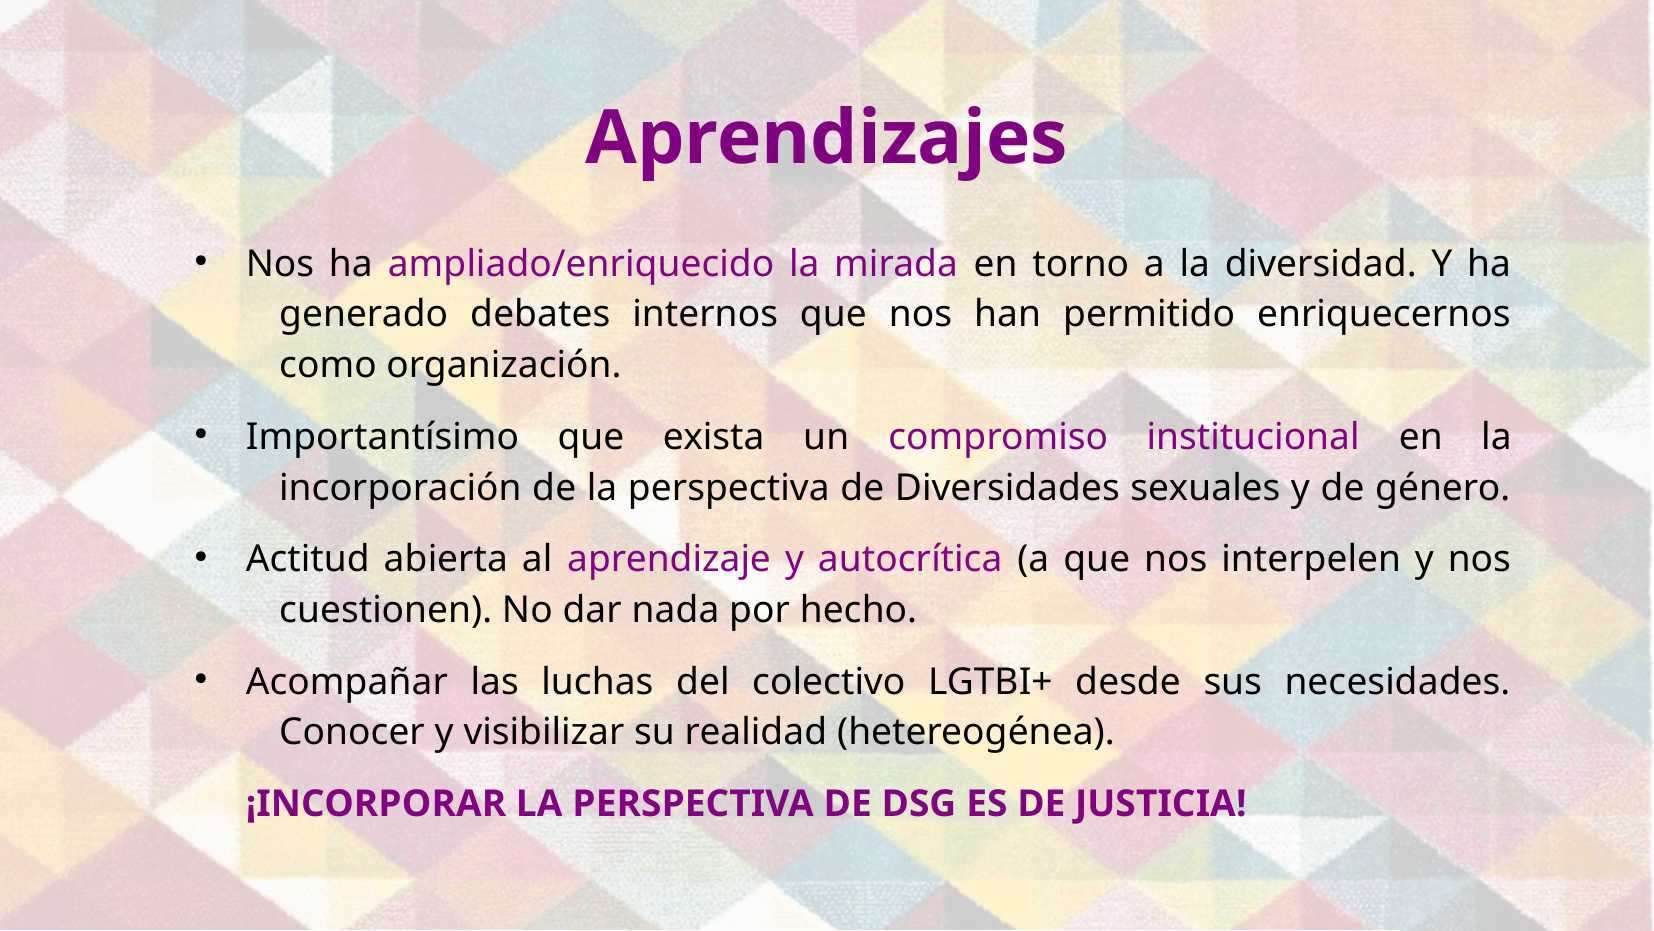

# Aprendizajes
Nos ha ampliado/enriquecido la mirada en torno a la diversidad. Y ha generado debates internos que nos han permitido enriquecernos como organización.
Importantísimo que exista un compromiso institucional en la incorporación de la perspectiva de Diversidades sexuales y de género.
Actitud abierta al aprendizaje y autocrítica (a que nos interpelen y nos cuestionen). No dar nada por hecho.
Acompañar las luchas del colectivo LGTBI+ desde sus necesidades. Conocer y visibilizar su realidad (hetereogénea).
¡INCORPORAR LA PERSPECTIVA DE DSG ES DE JUSTICIA!